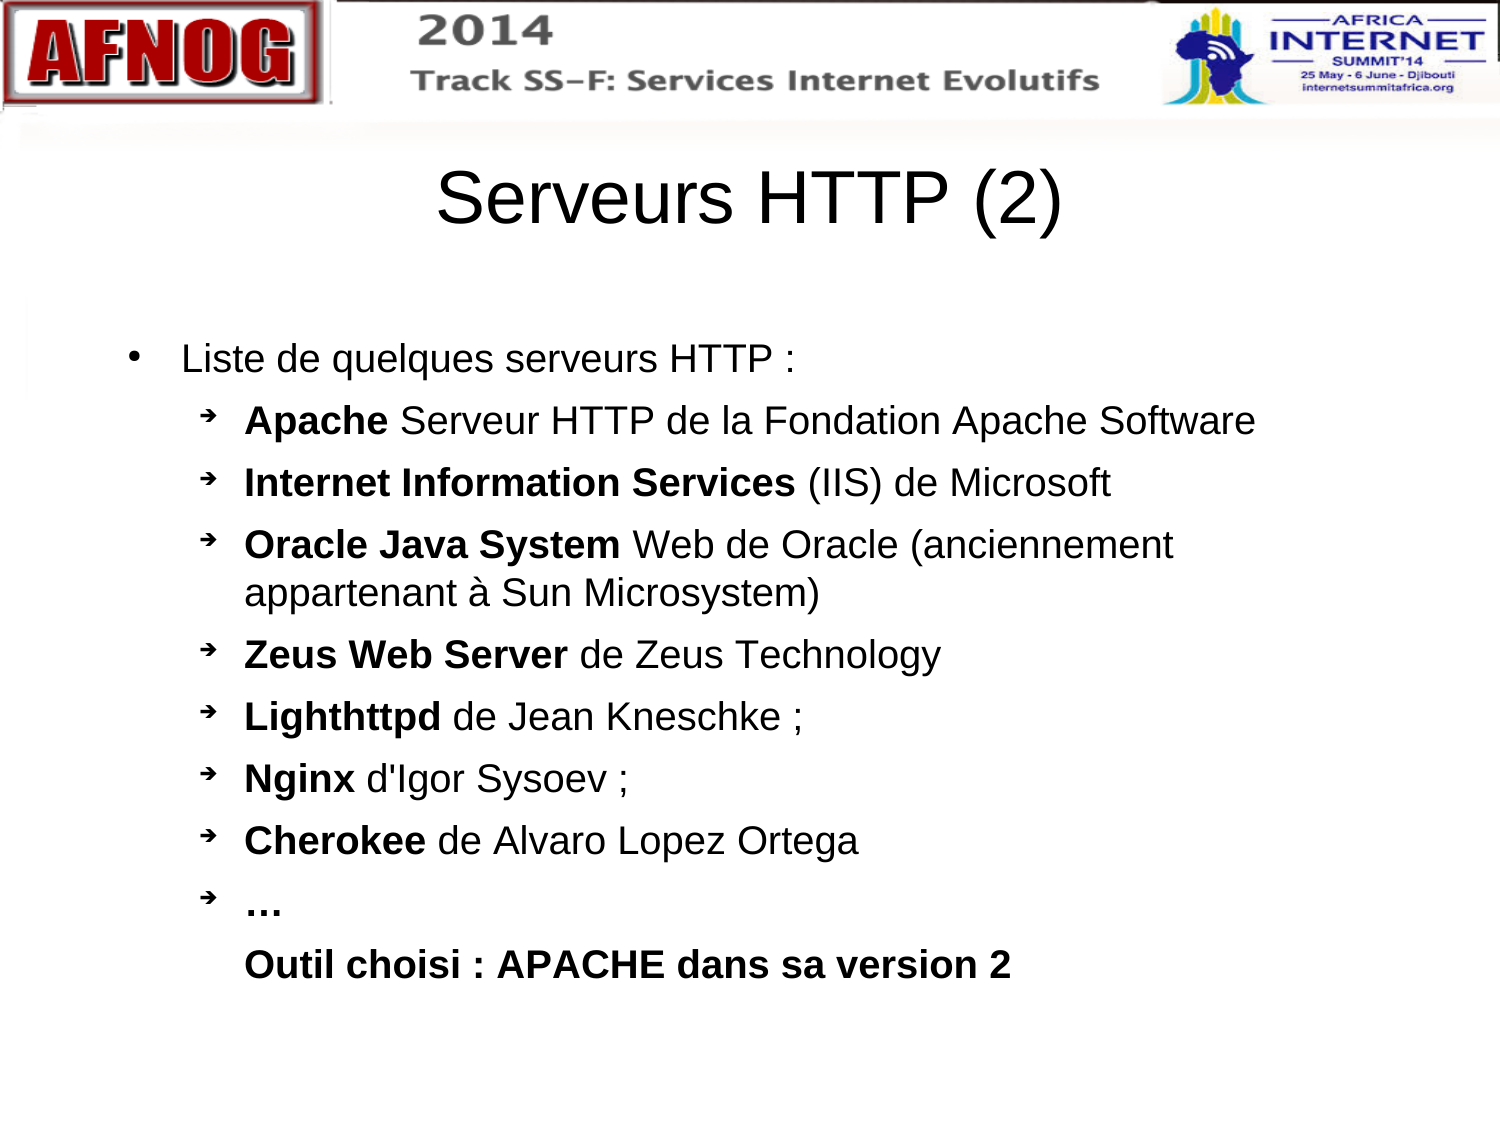

# Serveurs HTTP (2)
Liste de quelques serveurs HTTP :
Apache Serveur HTTP de la Fondation Apache Software
Internet Information Services (IIS) de Microsoft
Oracle Java System Web de Oracle (anciennement appartenant à Sun Microsystem)
Zeus Web Server de Zeus Technology
Lighthttpd de Jean Kneschke ;
Nginx d'Igor Sysoev ;
Cherokee de Alvaro Lopez Ortega
…
Outil choisi : APACHE dans sa version 2
4